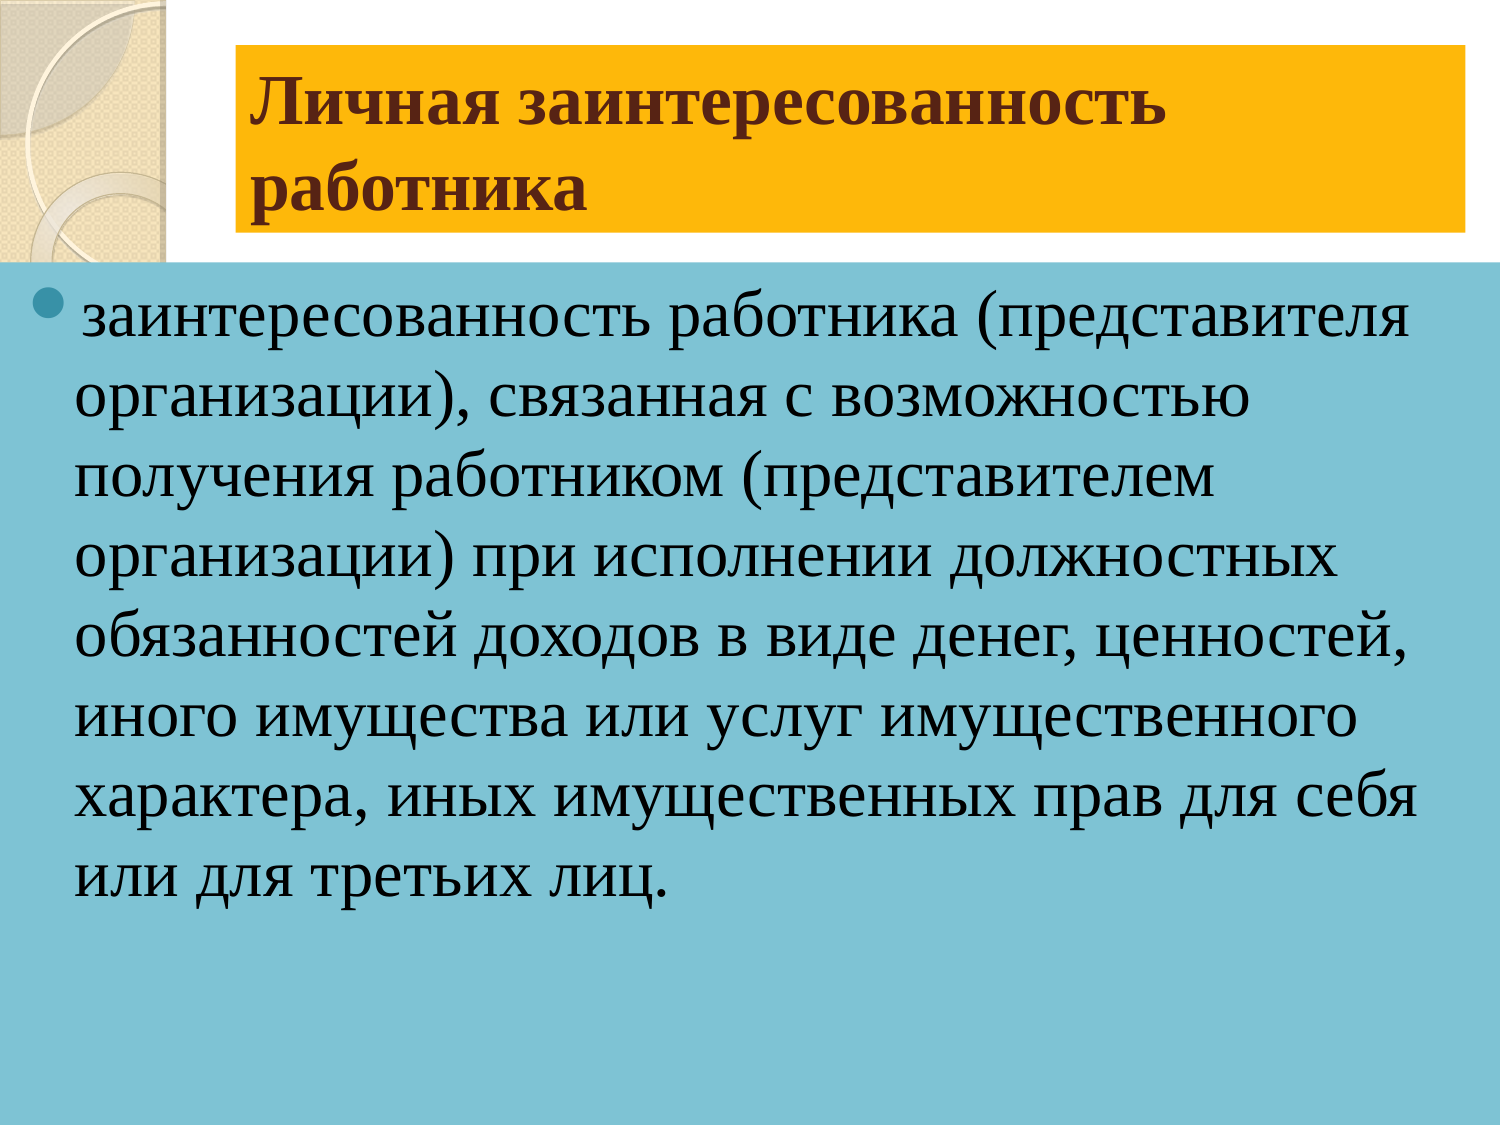

# Личная заинтересованность работника
заинтересованность работника (представителя организации), связанная с возможностью получения работником (представителем организации) при исполнении должностных обязанностей доходов в виде денег, ценностей, иного имущества или услуг имущественного характера, иных имущественных прав для себя или для третьих лиц.